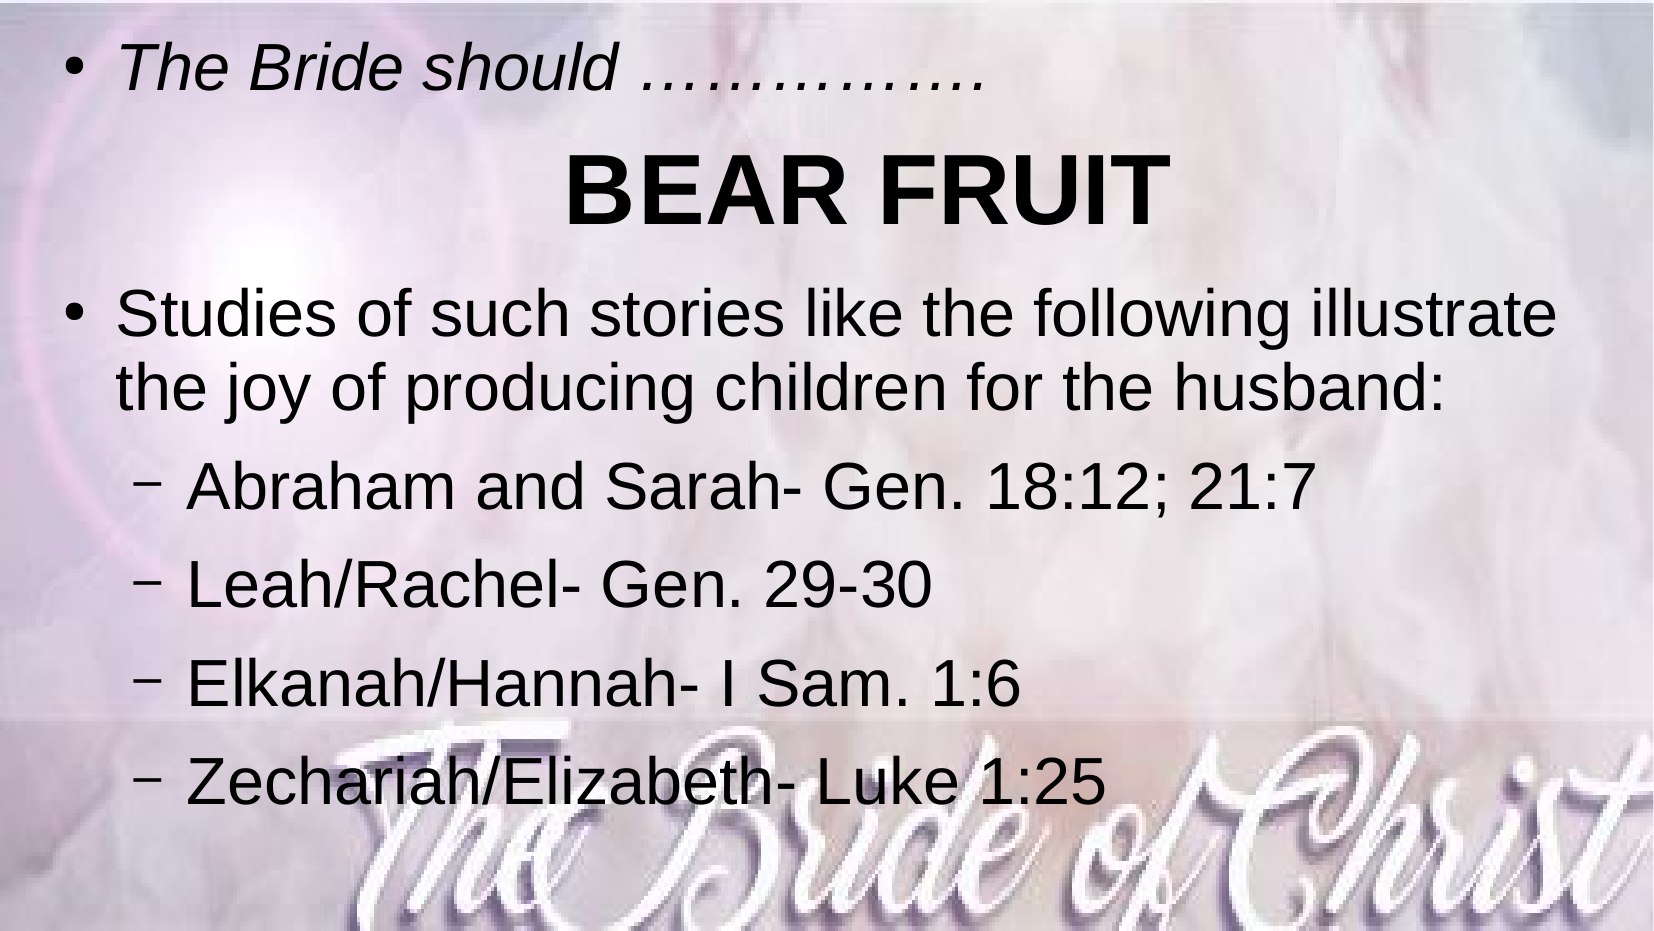

# The Bride should …………….
B	EAR FRUIT
Studies of such stories like the following illustrate the joy of producing children for the husband:
Abraham and Sarah- Gen. 18:12; 21:7
Leah/Rachel- Gen. 29-30
Elkanah/Hannah- I Sam. 1:6
Zechariah/Elizabeth- Luke 1:25